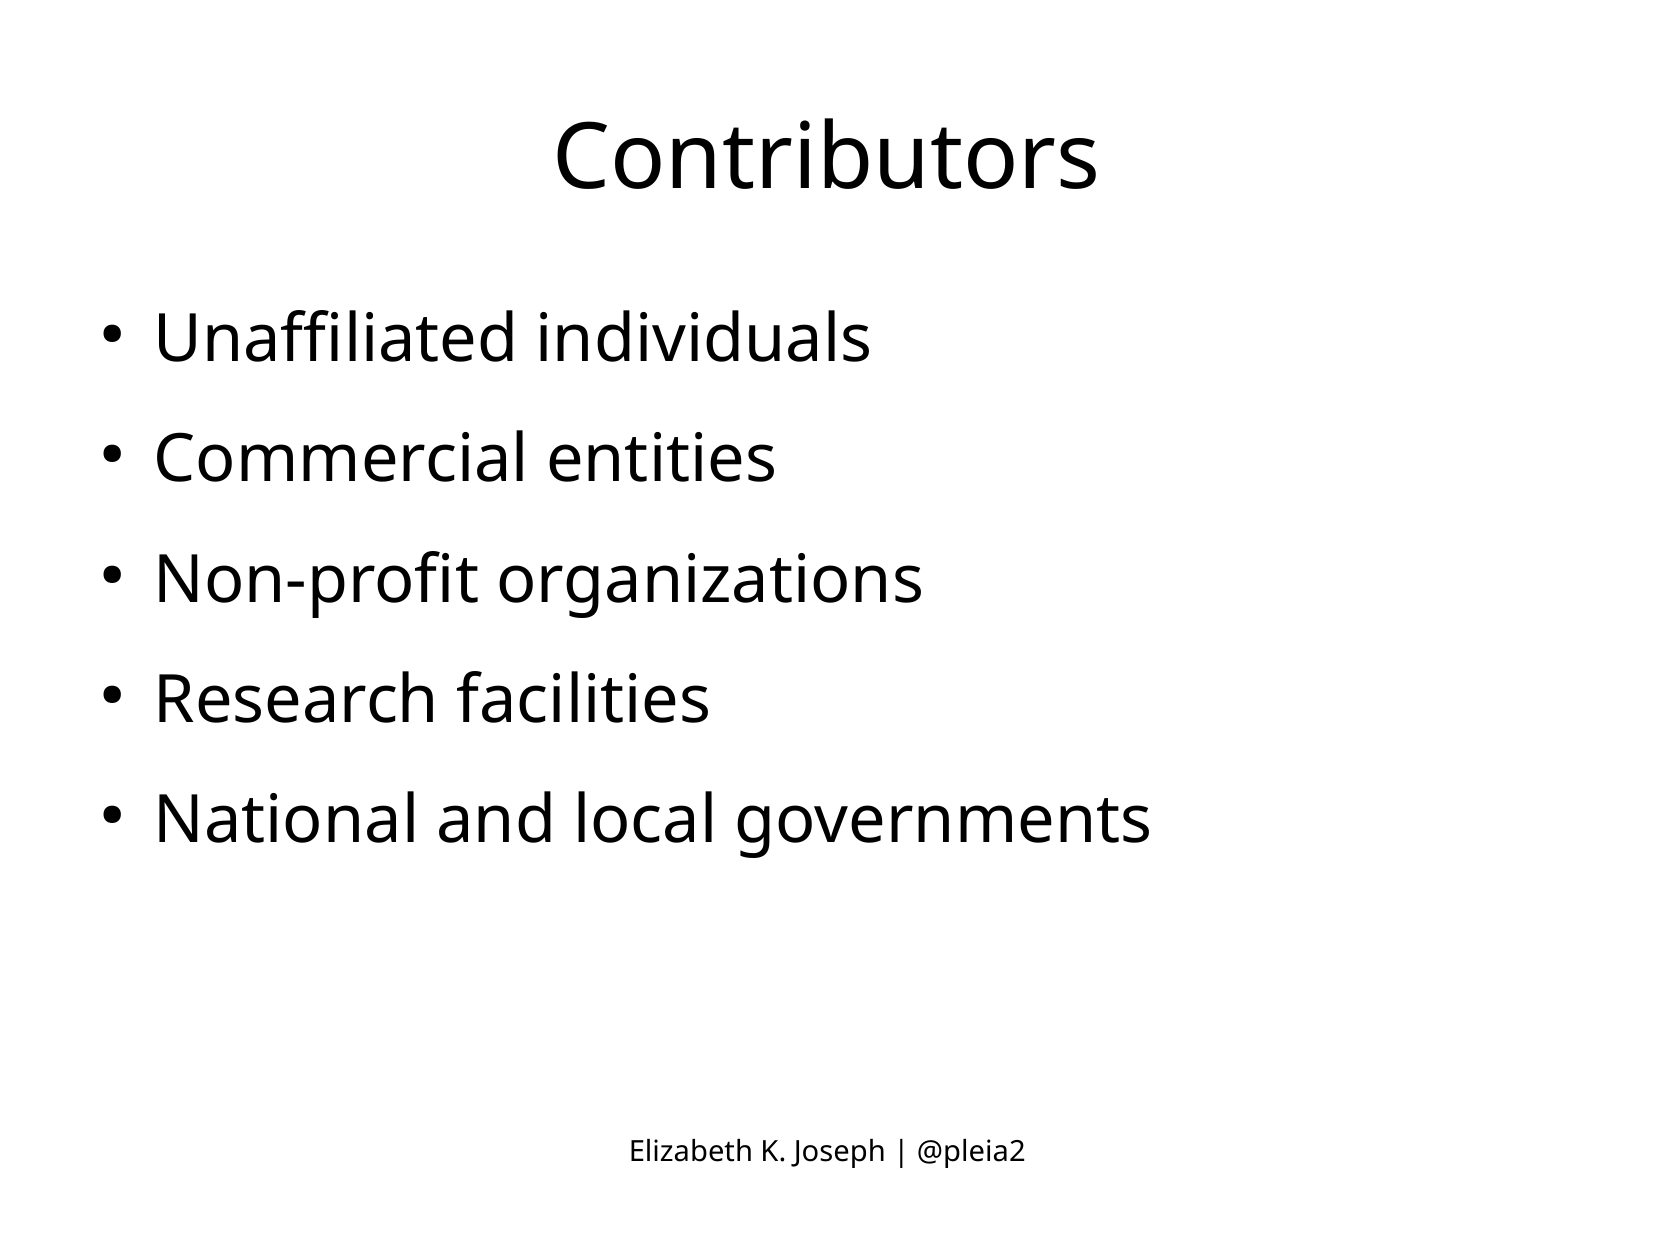

# Contributors
Unaffiliated individuals
Commercial entities
Non-profit organizations
Research facilities
National and local governments
Elizabeth K. Joseph | @pleia2